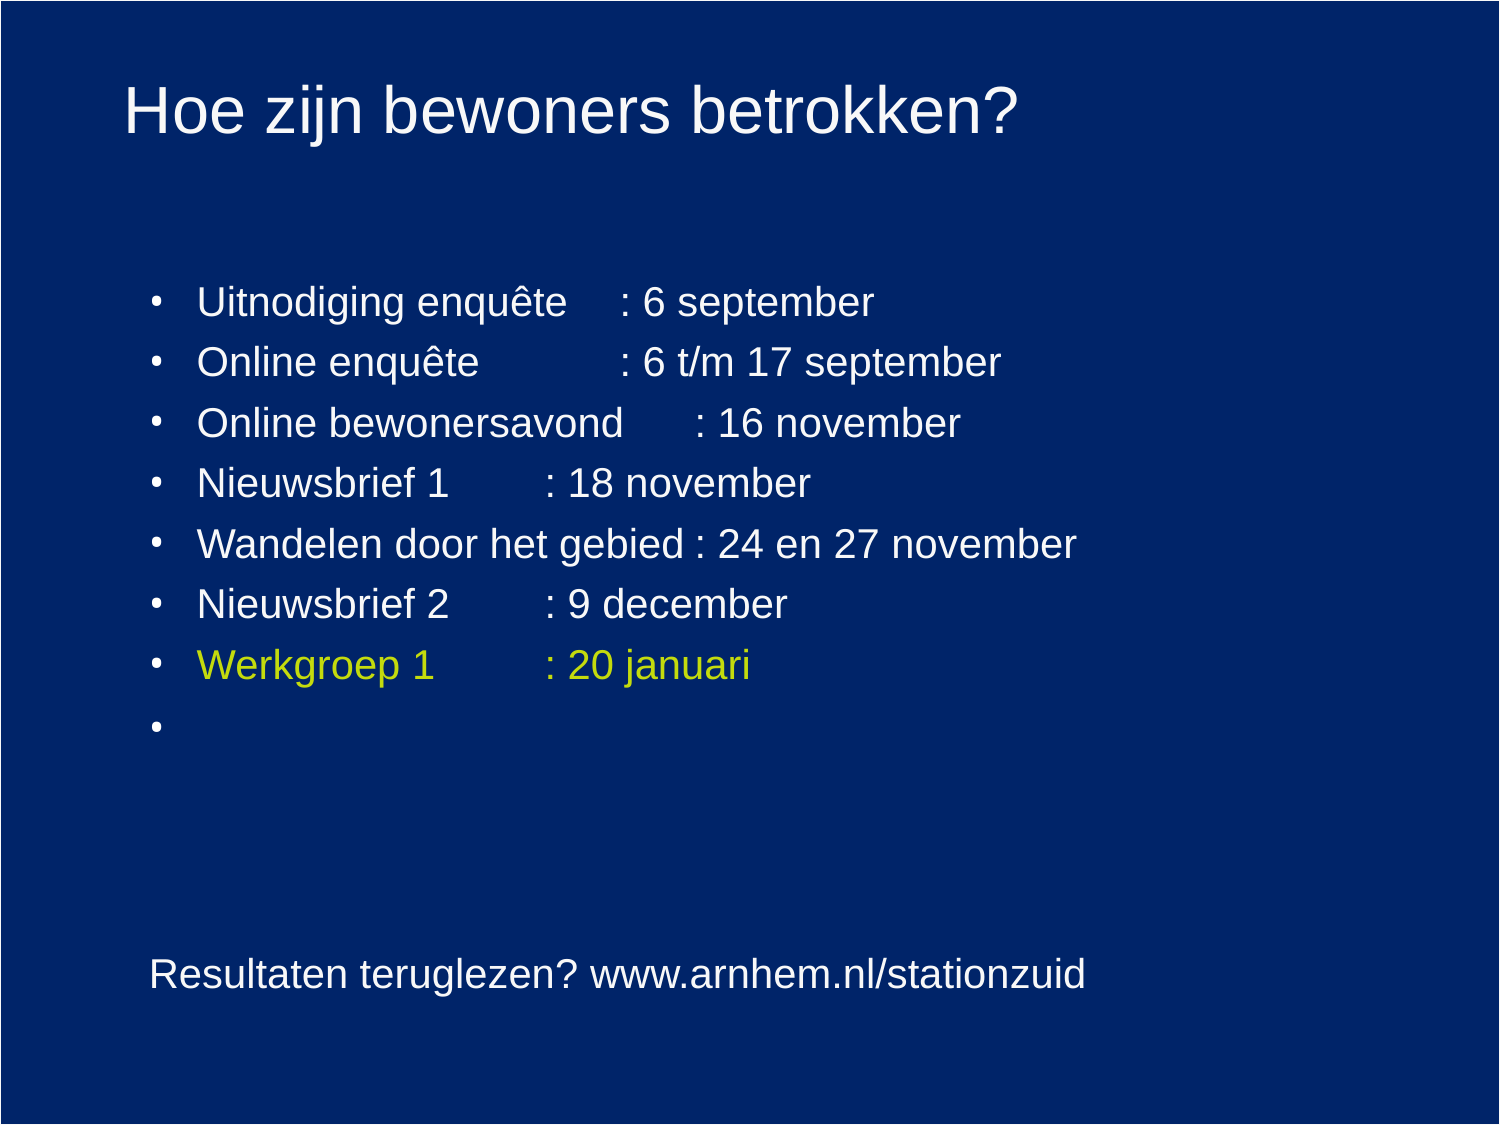

# Hoe zijn bewoners betrokken?
Uitnodiging enquête	: 6 september
Online enquête		: 6 t/m 17 september
Online bewonersavond	: 16 november
Nieuwsbrief 1		: 18 november
Wandelen door het gebied	: 24 en 27 november
Nieuwsbrief 2		: 9 december
Werkgroep 1		: 20 januari
Resultaten teruglezen? www.arnhem.nl/stationzuid